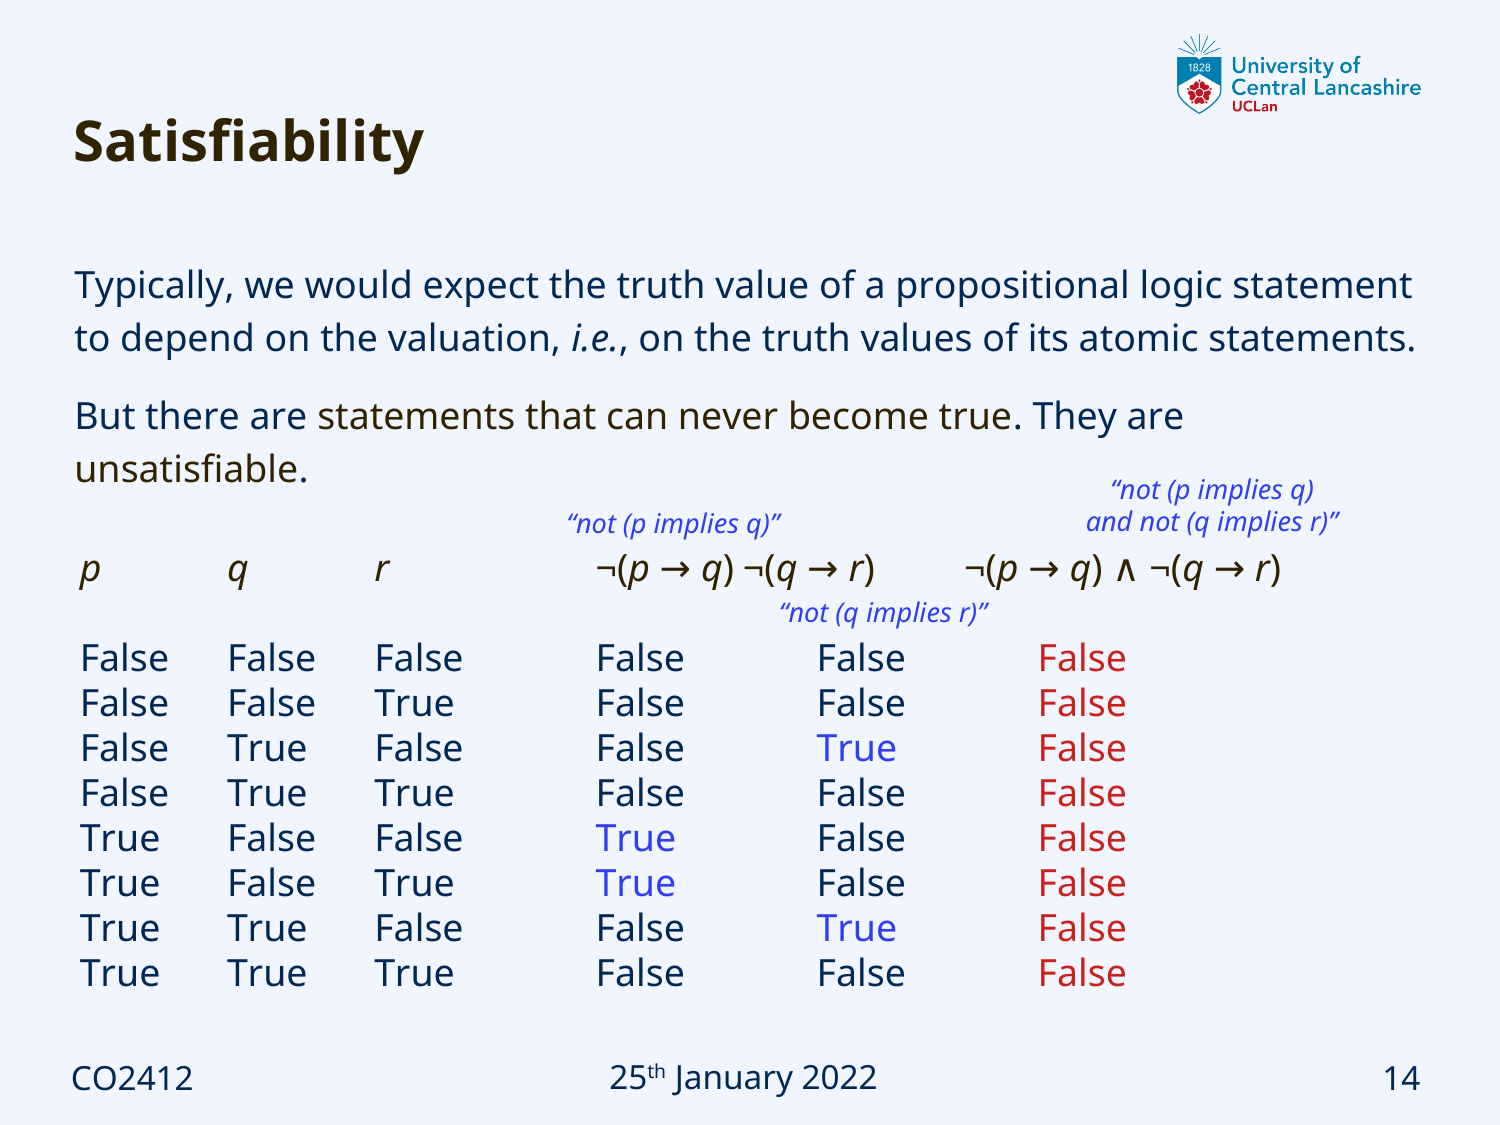

# Satisfiability
Typically, we would expect the truth value of a propositional logic statement to depend on the valuation, i.e., on the truth values of its atomic statements.
But there are statements that can never become true. They are unsatisfiable.
“not (p implies q)
and not (q implies r)”
“not (p implies q)”
p		q		r			¬(p → q)	¬(q → r)		¬(p → q) ∧ ¬(q → r)
False	False	False		False		False		False
False	False	True		False		False		False
False	True	False		False		True		False
False	True	True		False		False		False
True	False	False		True		False		False
True	False	True		True		False		False
True	True	False		False		True		False
True	True	True		False		False		False
“not (q implies r)”